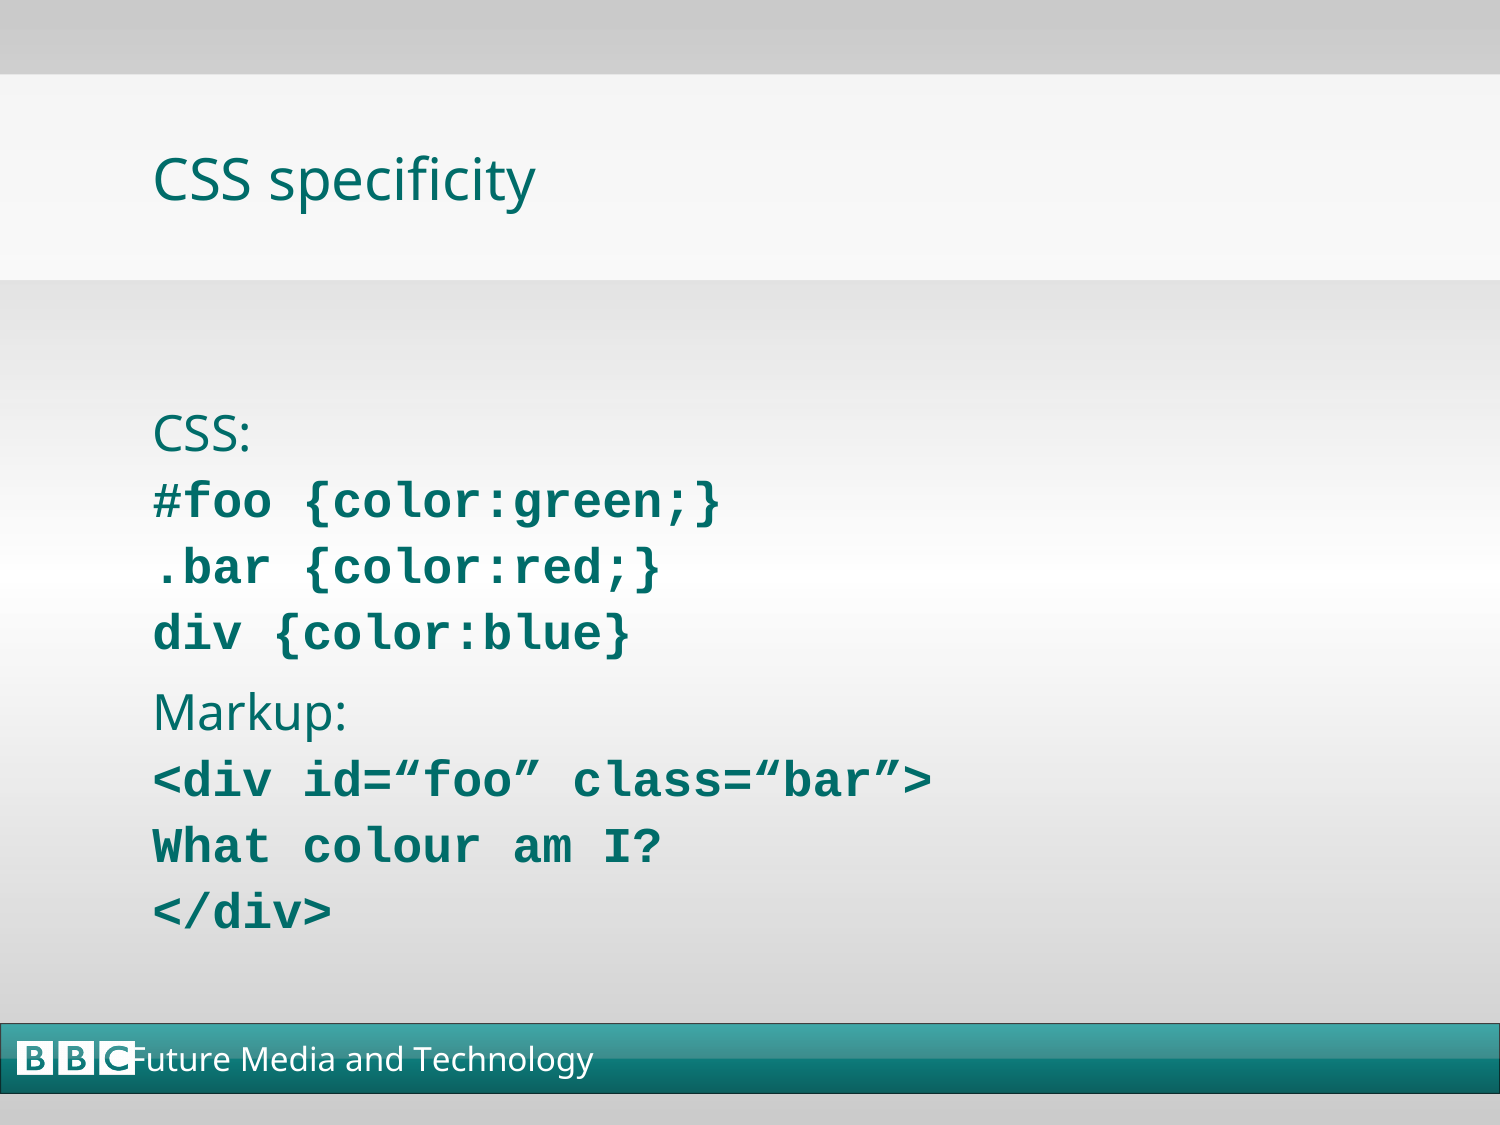

# CSS specificity
CSS:
#foo {color:green;}
.bar {color:red;}
div {color:blue}
Markup:
<div id=“foo” class=“bar”>
What colour am I?
</div>